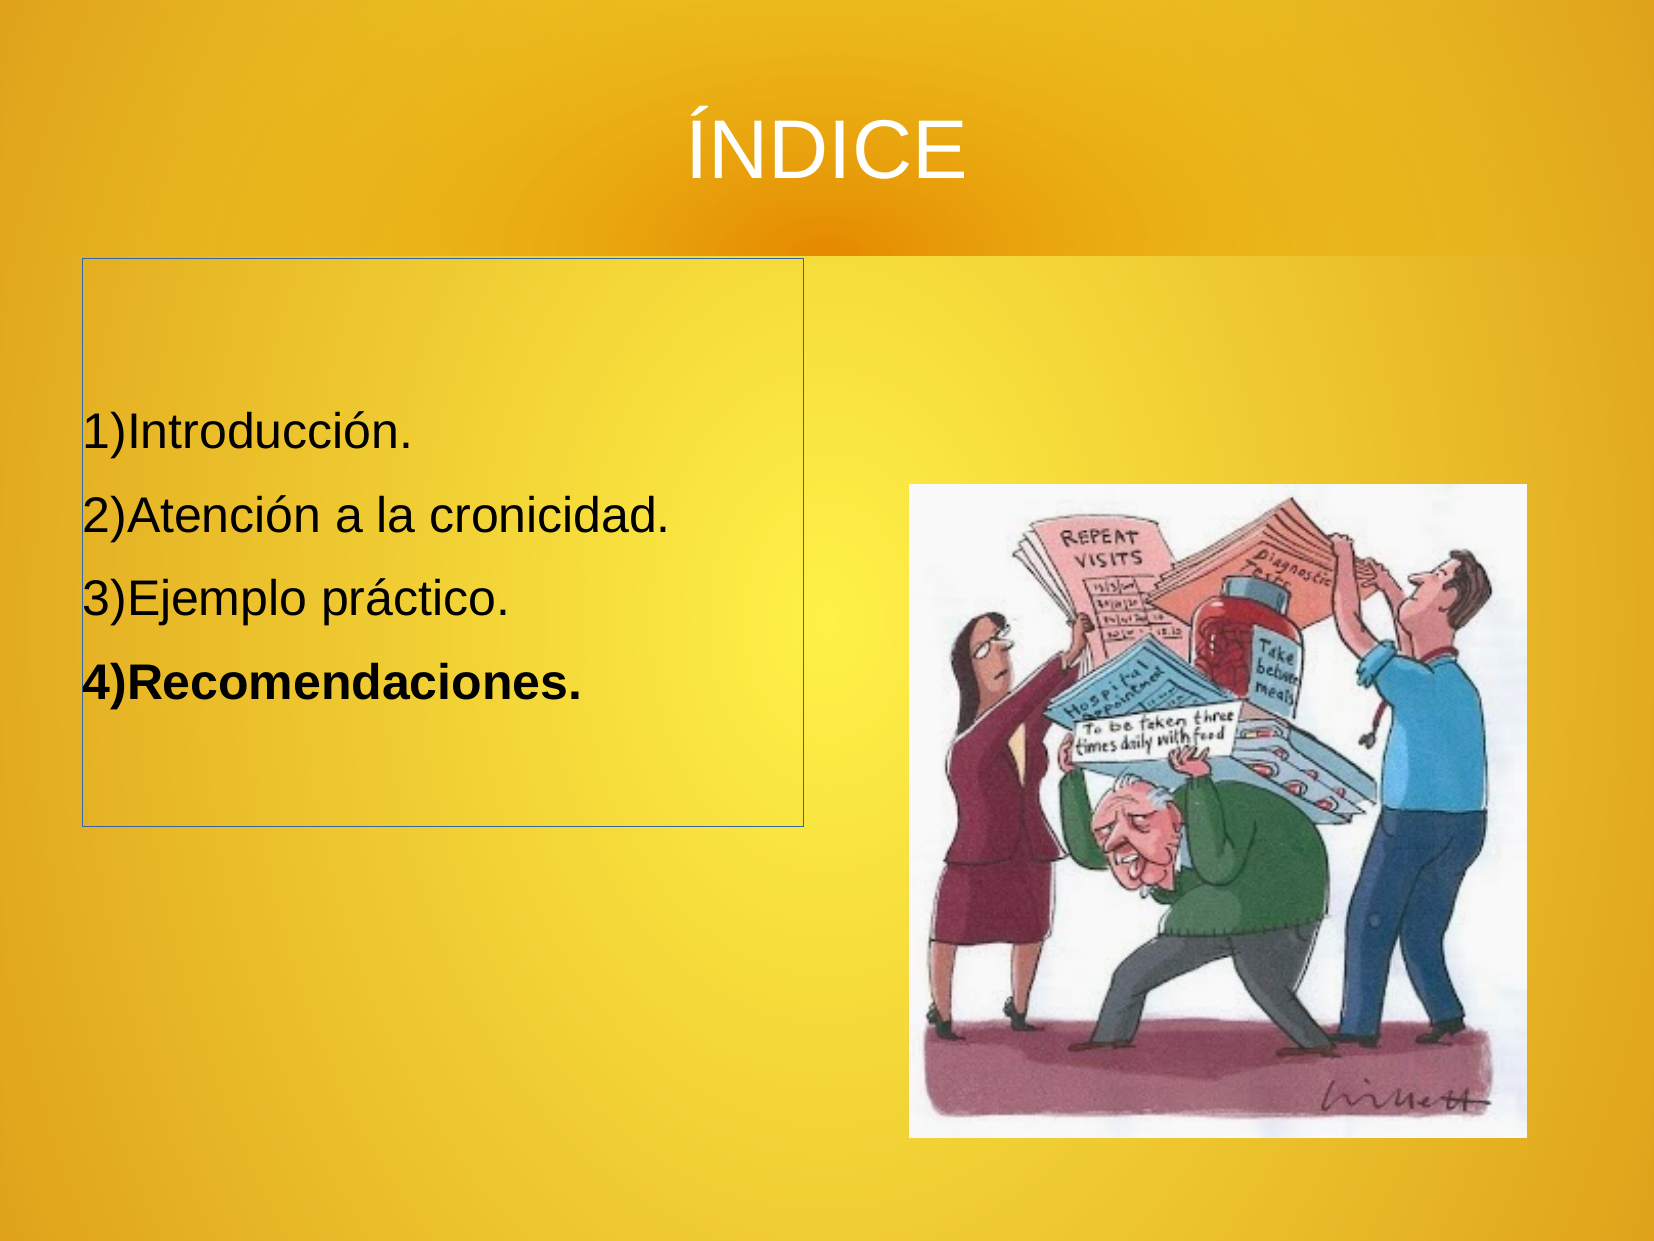

# ÍNDICE
Introducción.
Atención a la cronicidad.
Ejemplo práctico.
Recomendaciones.